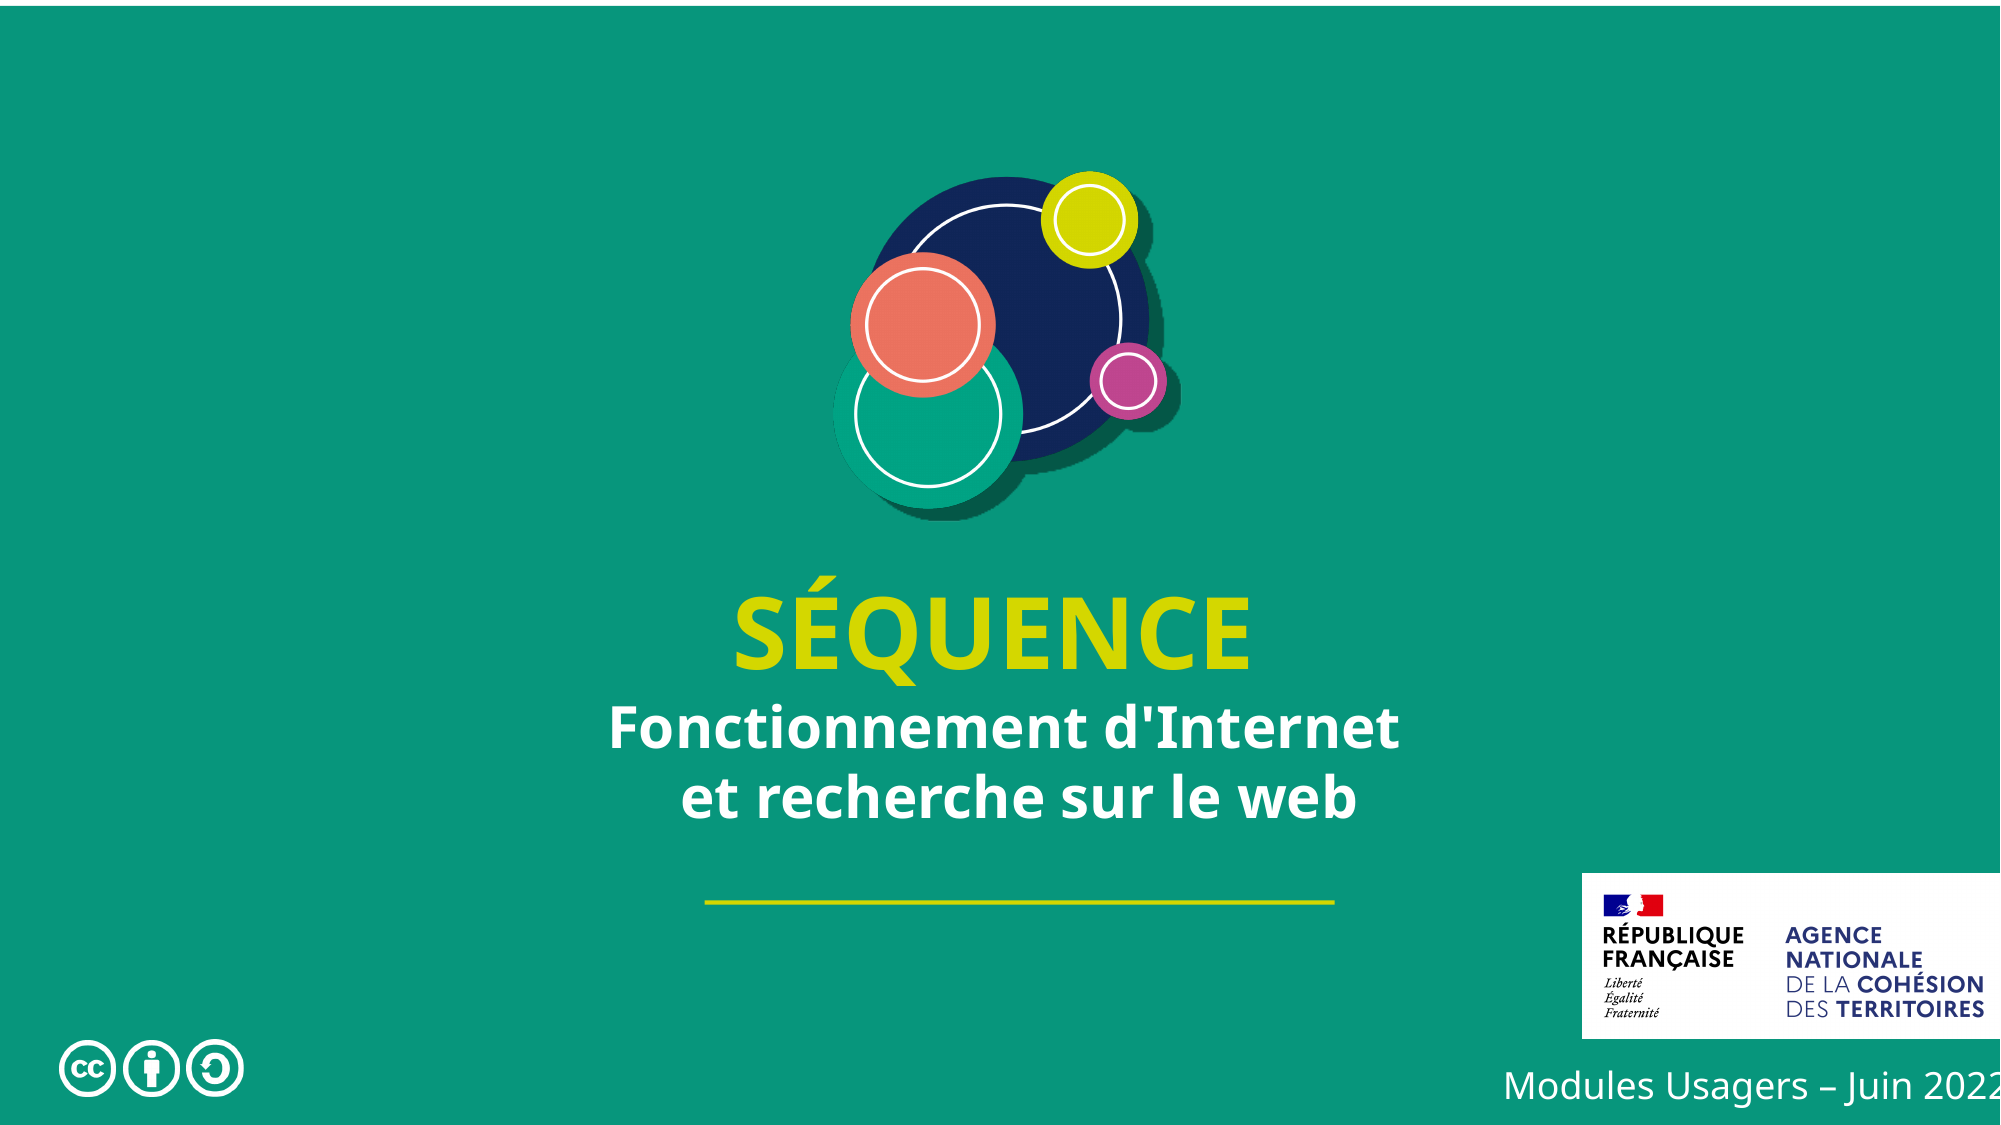

SÉQUENCE
Fonctionnement d'Internet
et recherche sur le web
Modules Usagers – Juin 2022